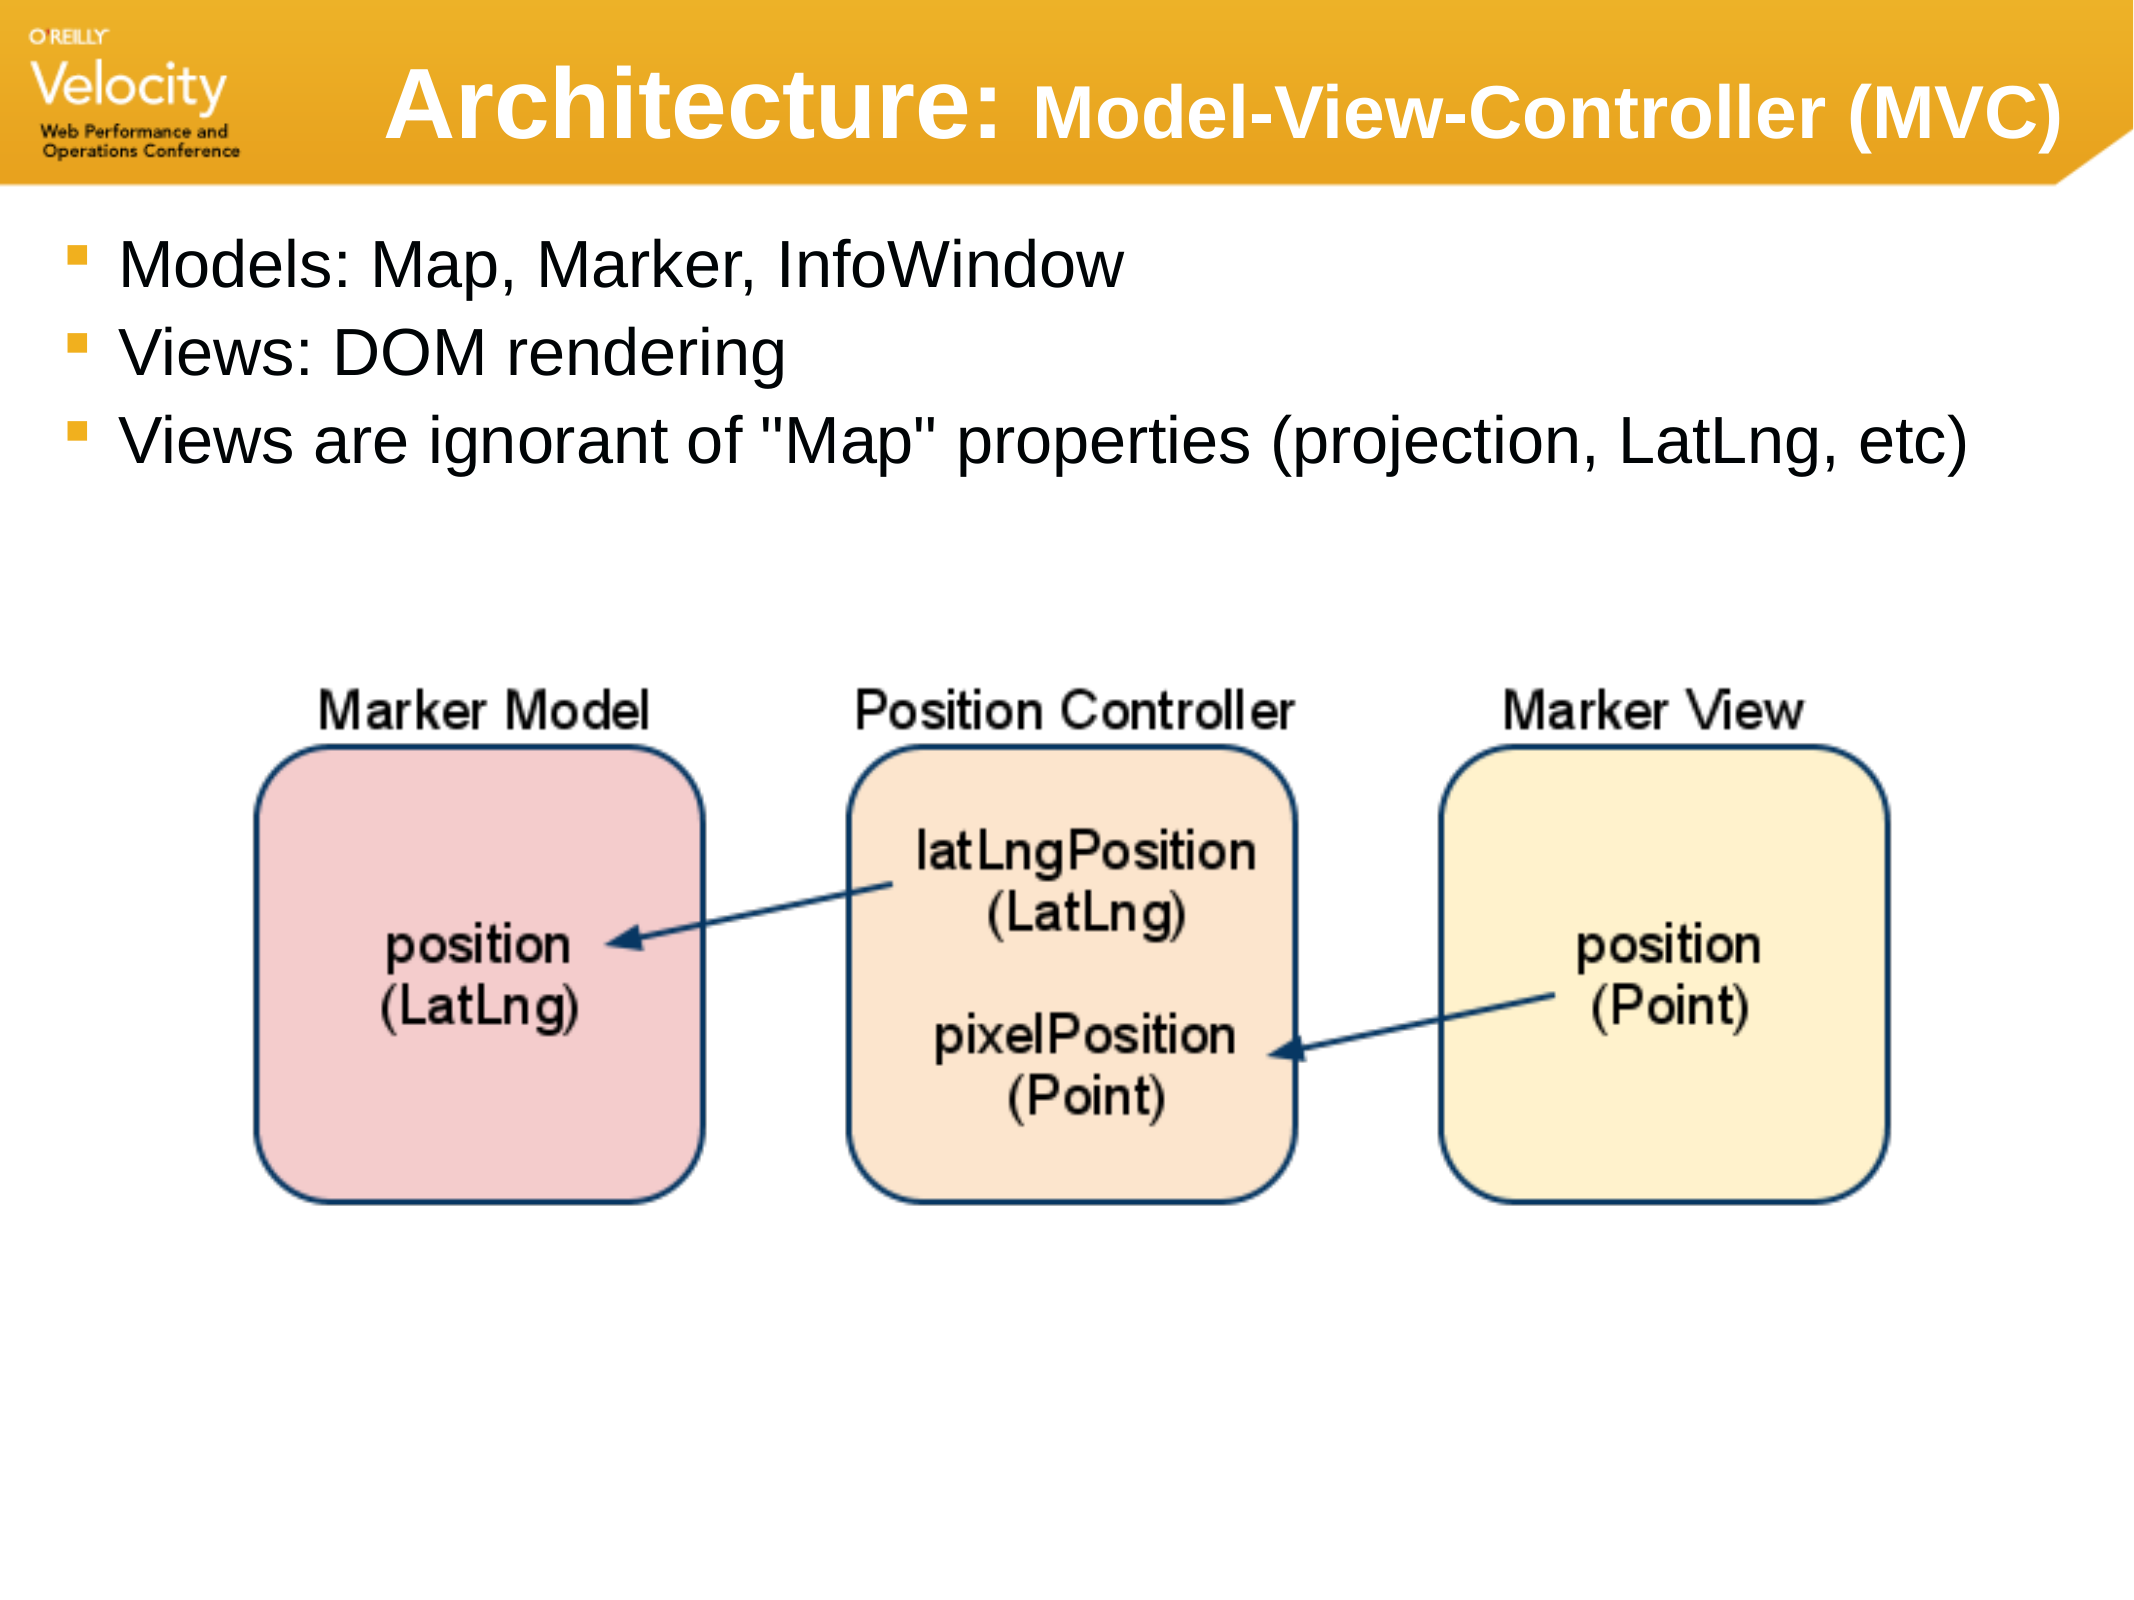

# Architecture: Model-View-Controller (MVC)
Models: Map, Marker, InfoWindow
Views: DOM rendering
Views are ignorant of "Map" properties (projection, LatLng, etc)